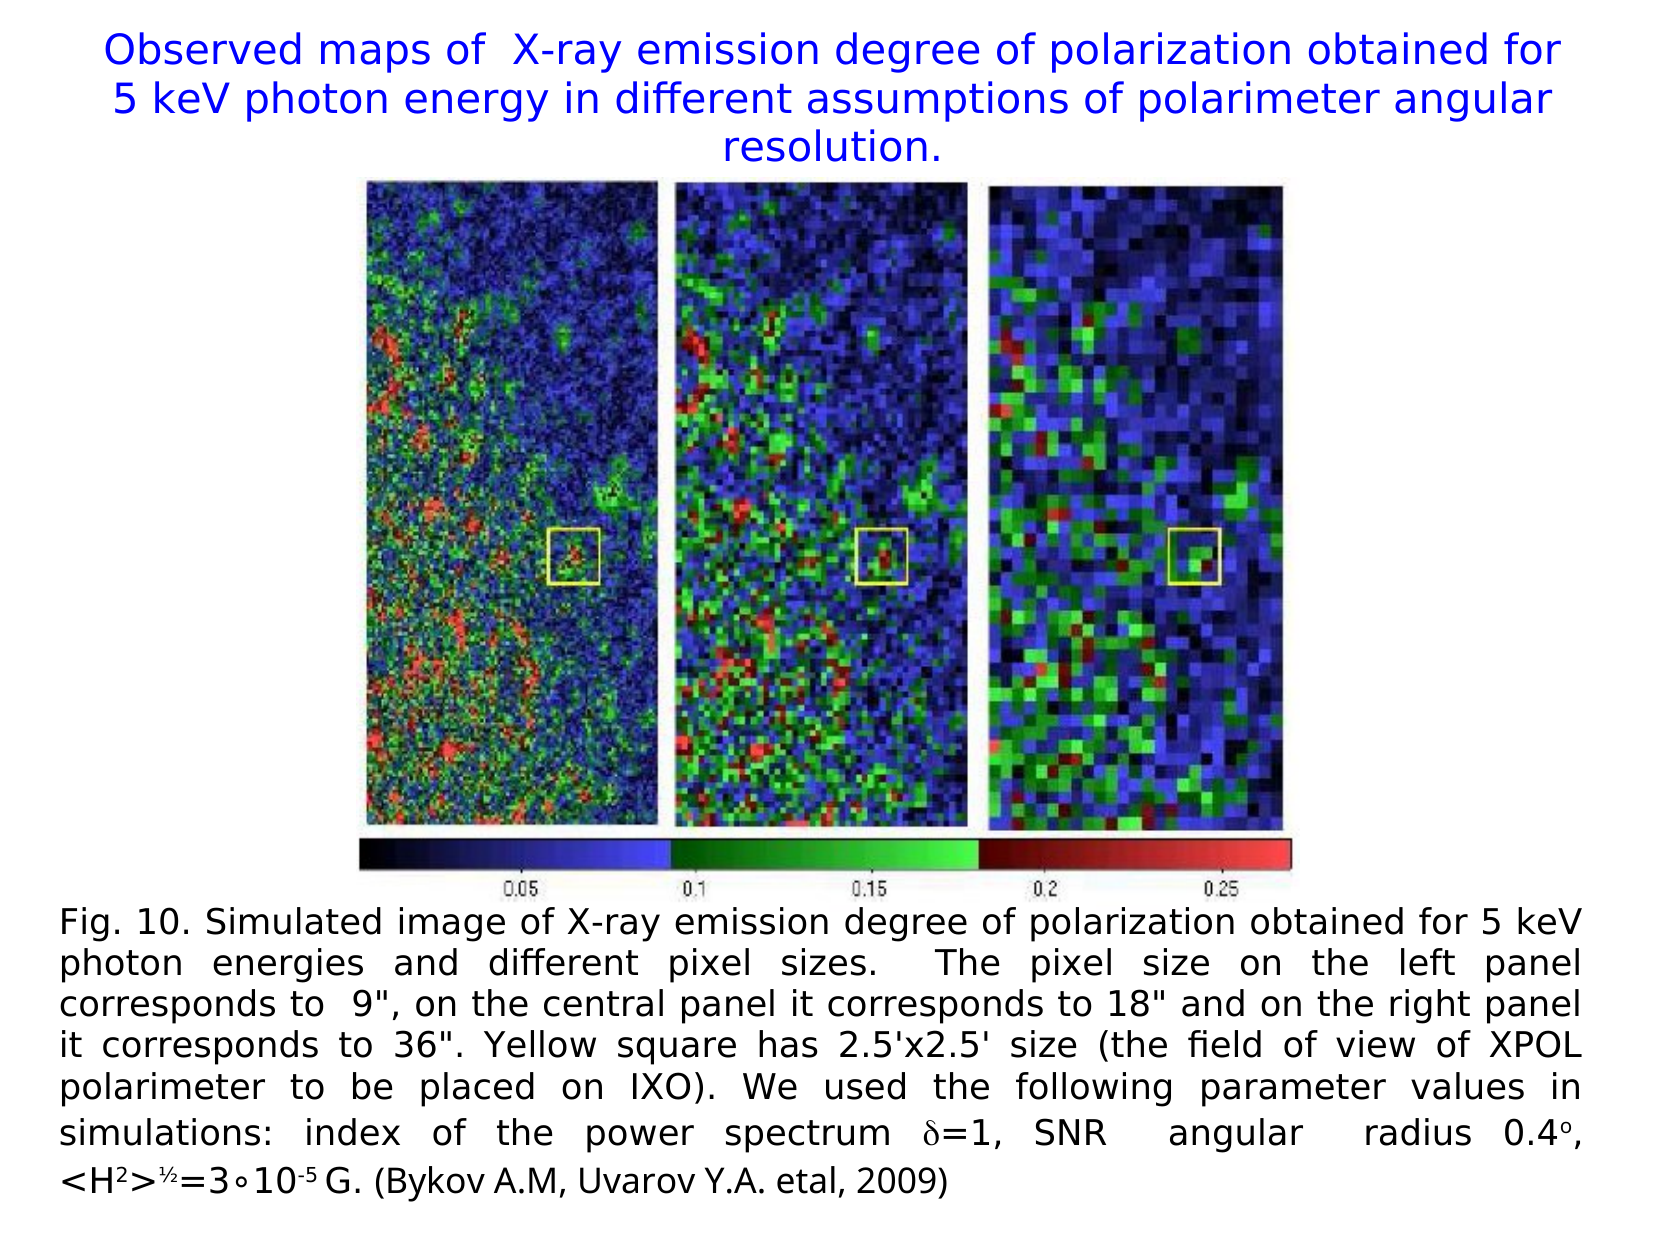

# Observed maps of X-ray emission degree of polarization obtained for 5 keV photon energy in different assumptions of polarimeter angular resolution.
Fig. 10. Simulated image of X-ray emission degree of polarization obtained for 5 keV photon energies and different pixel sizes. The pixel size on the left panel corresponds to 9", on the central panel it corresponds to 18" and on the right panel it corresponds to 36". Yellow square has 2.5'x2.5' size (the field of view of XPOL polarimeter to be placed on IXO). We used the following parameter values in simulations: index of the power spectrum =1, SNR angular radius 0.4o, <H2>½=3∘10-5 G. (Bykov A.M, Uvarov Y.A. etal, 2009)